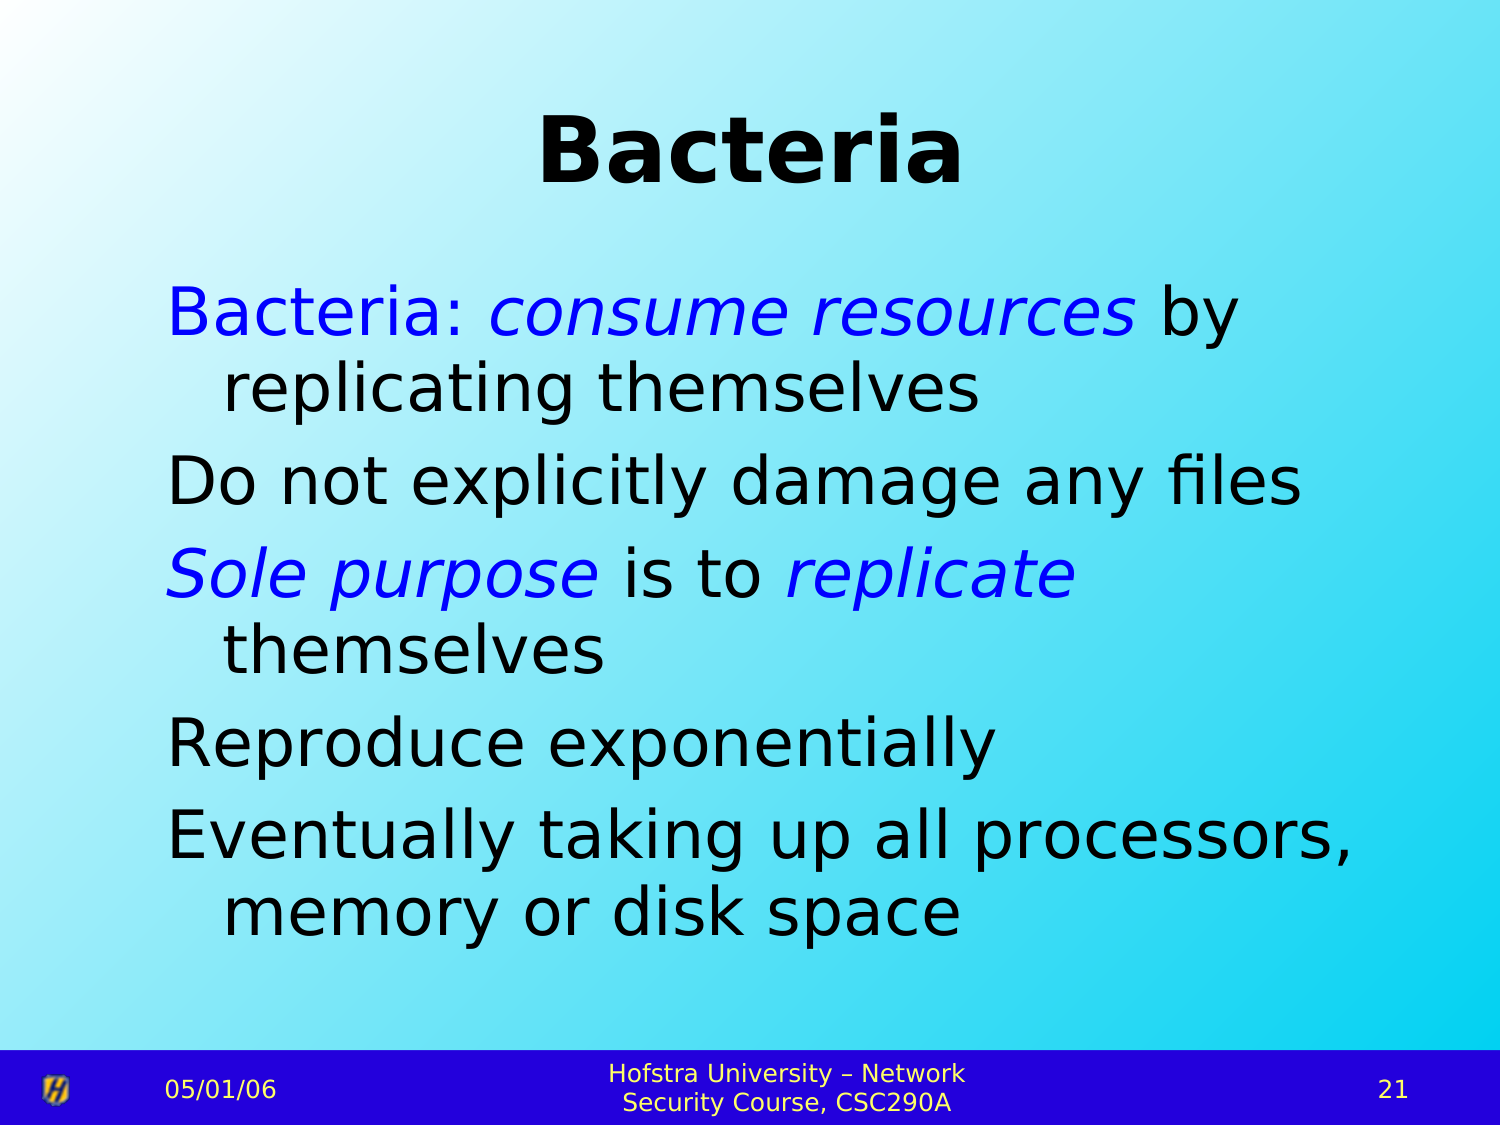

# Bacteria
Bacteria: consume resources by replicating themselves
Do not explicitly damage any files
Sole purpose is to replicate themselves
Reproduce exponentially
Eventually taking up all processors, memory or disk space
21